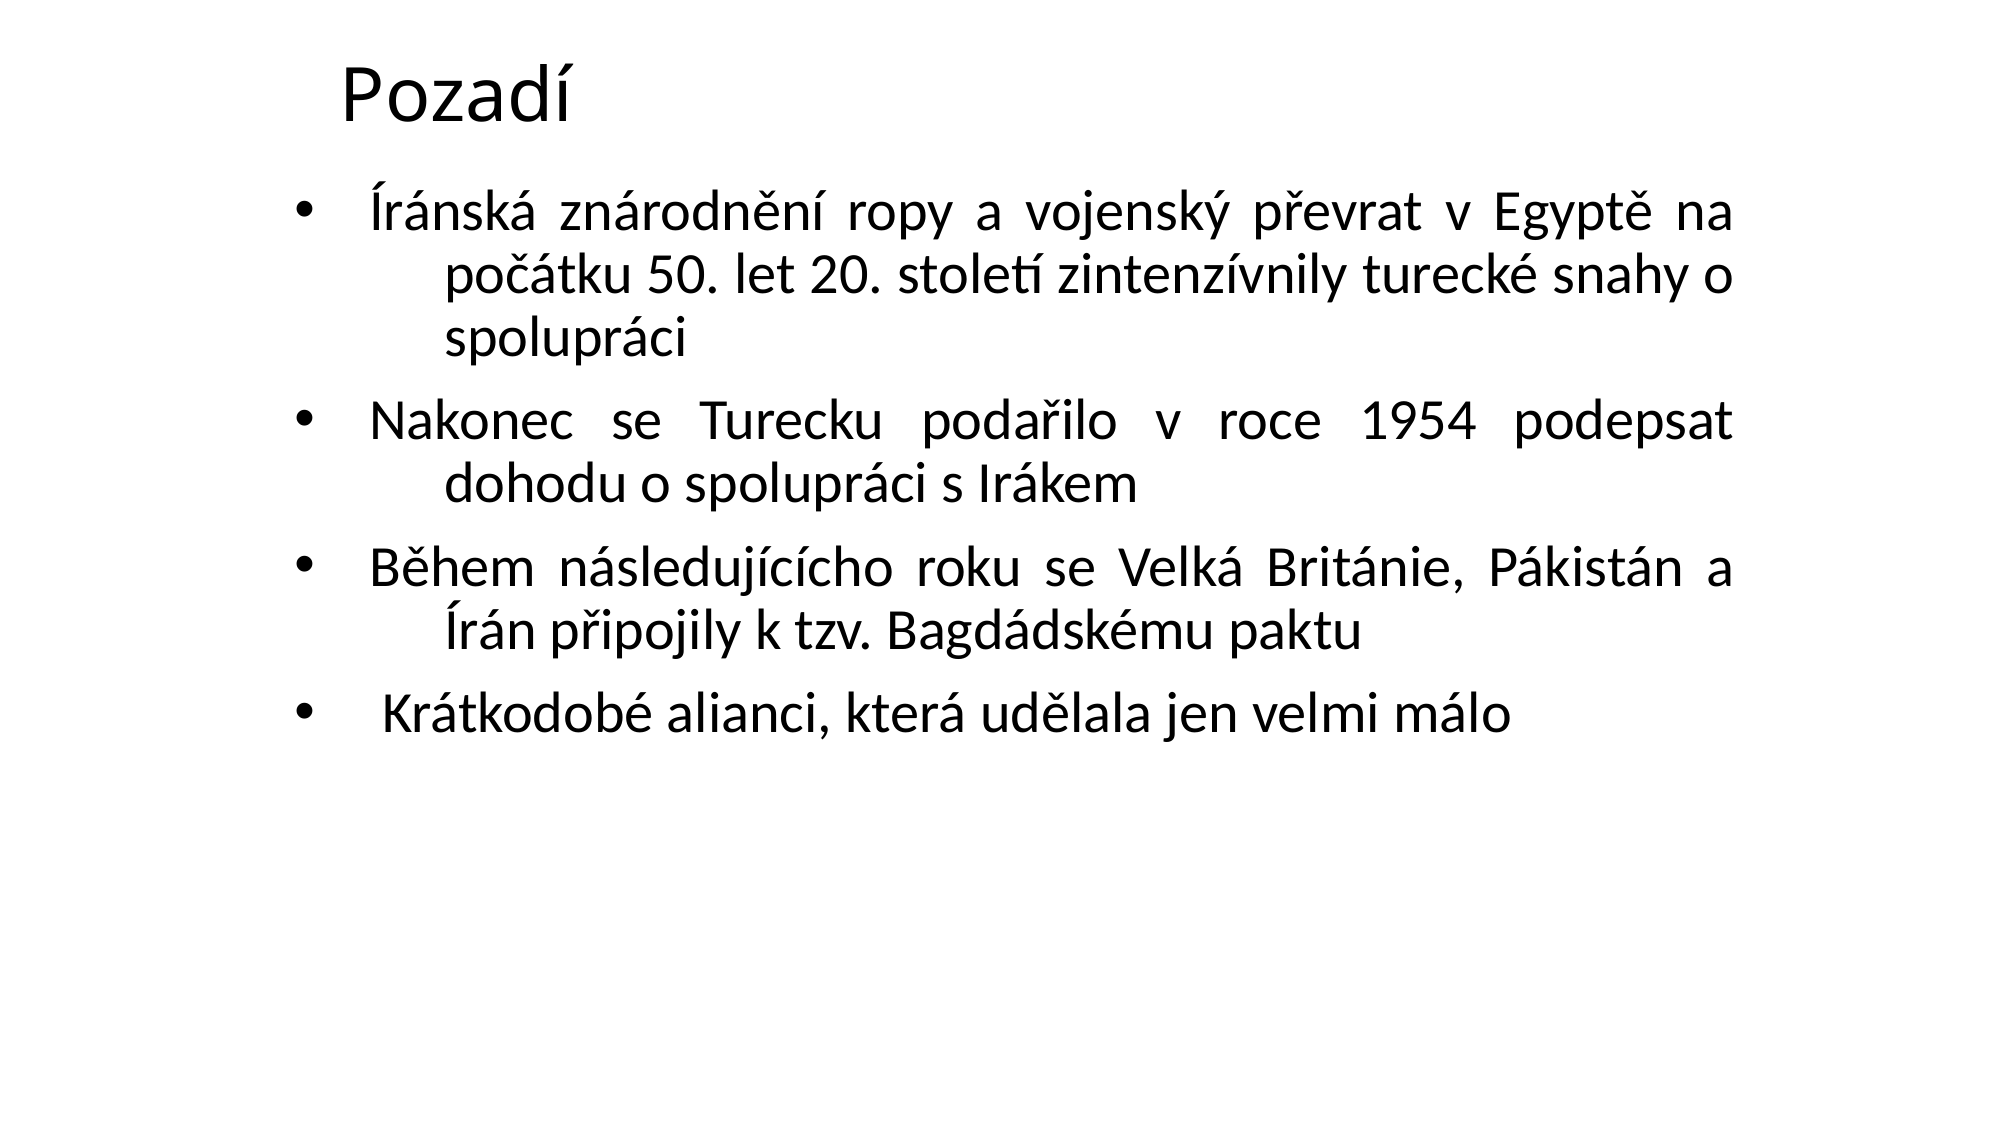

# Pozadí
Íránská znárodnění ropy a vojenský převrat v Egyptě na počátku 50. let 20. století zintenzívnily turecké snahy o spolupráci
Nakonec se Turecku podařilo v roce 1954 podepsat dohodu o spolupráci s Irákem
Během následujícícho roku se Velká Británie, Pákistán a Írán připojily k tzv. Bagdádskému paktu
 Krátkodobé alianci, která udělala jen velmi málo